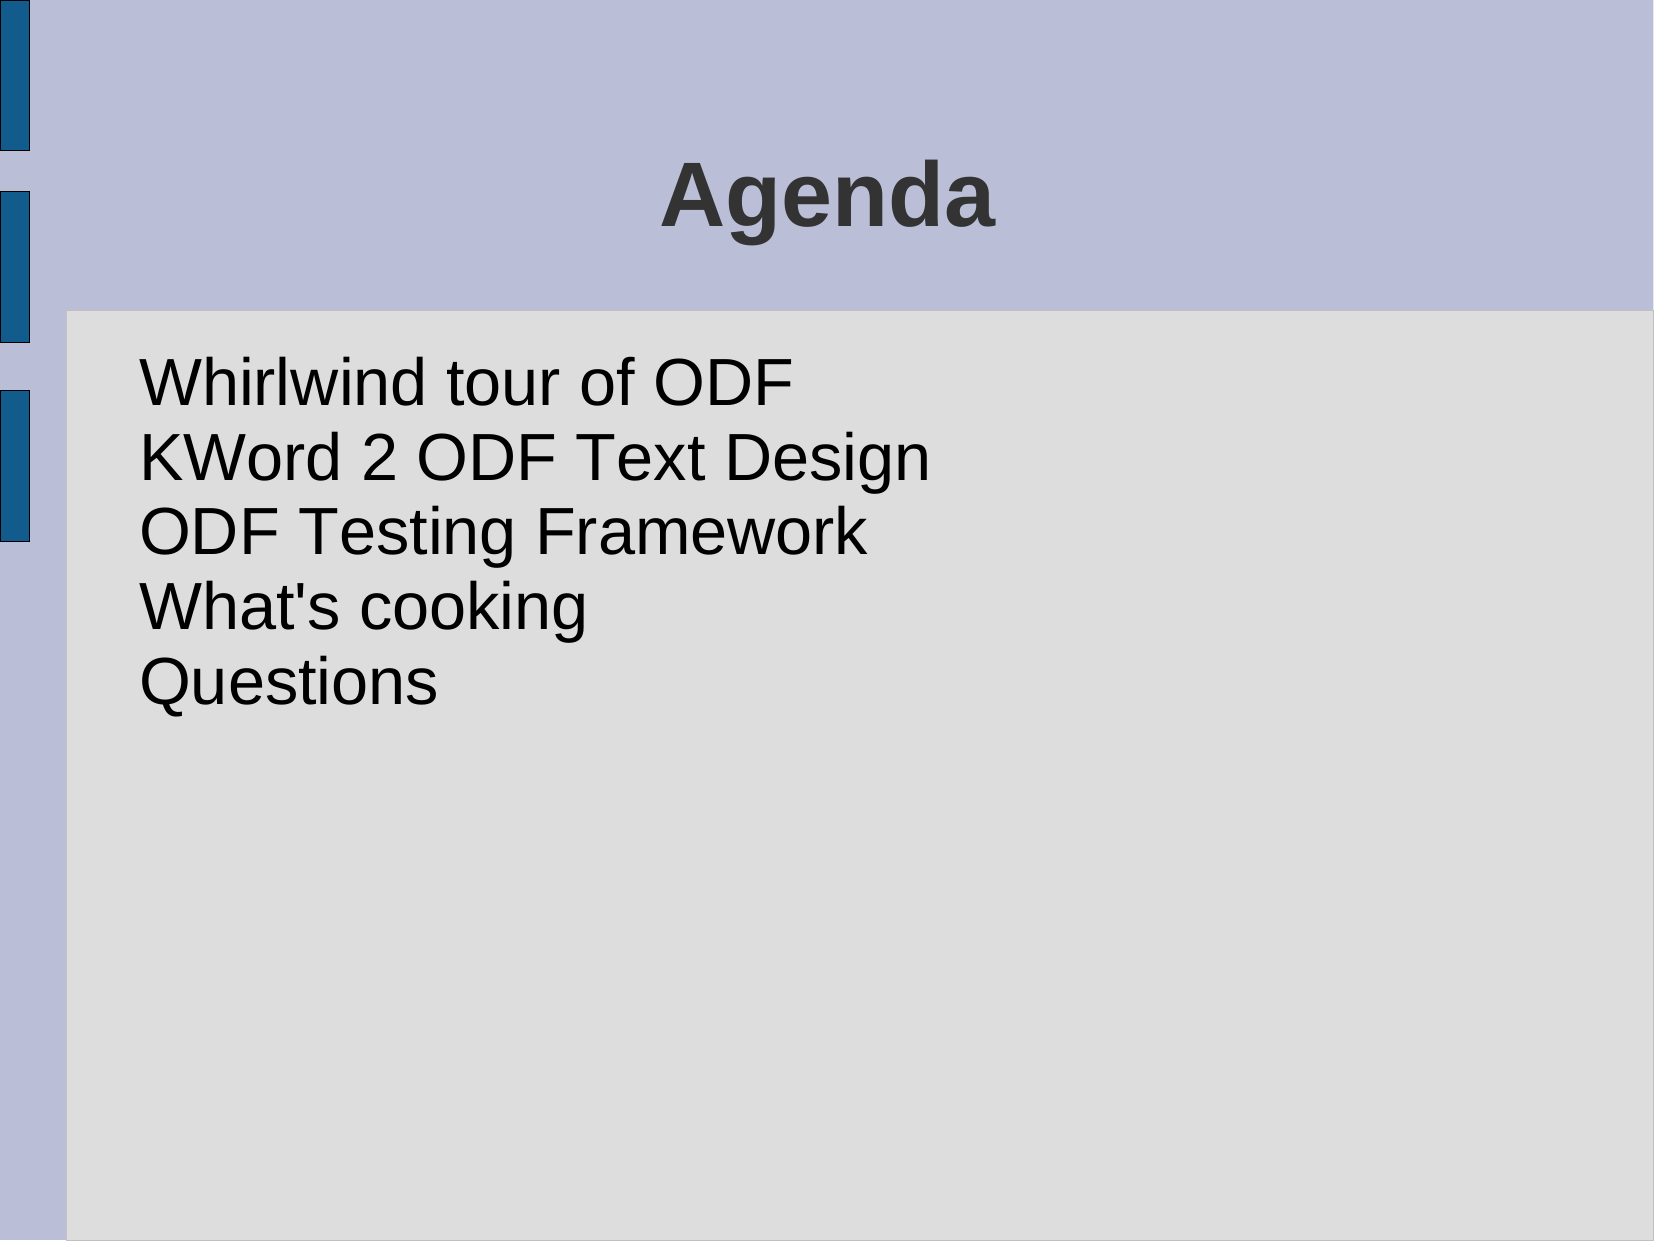

# Agenda
Whirlwind tour of ODF
KWord 2 ODF Text Design
ODF Testing Framework
What's cooking
Questions